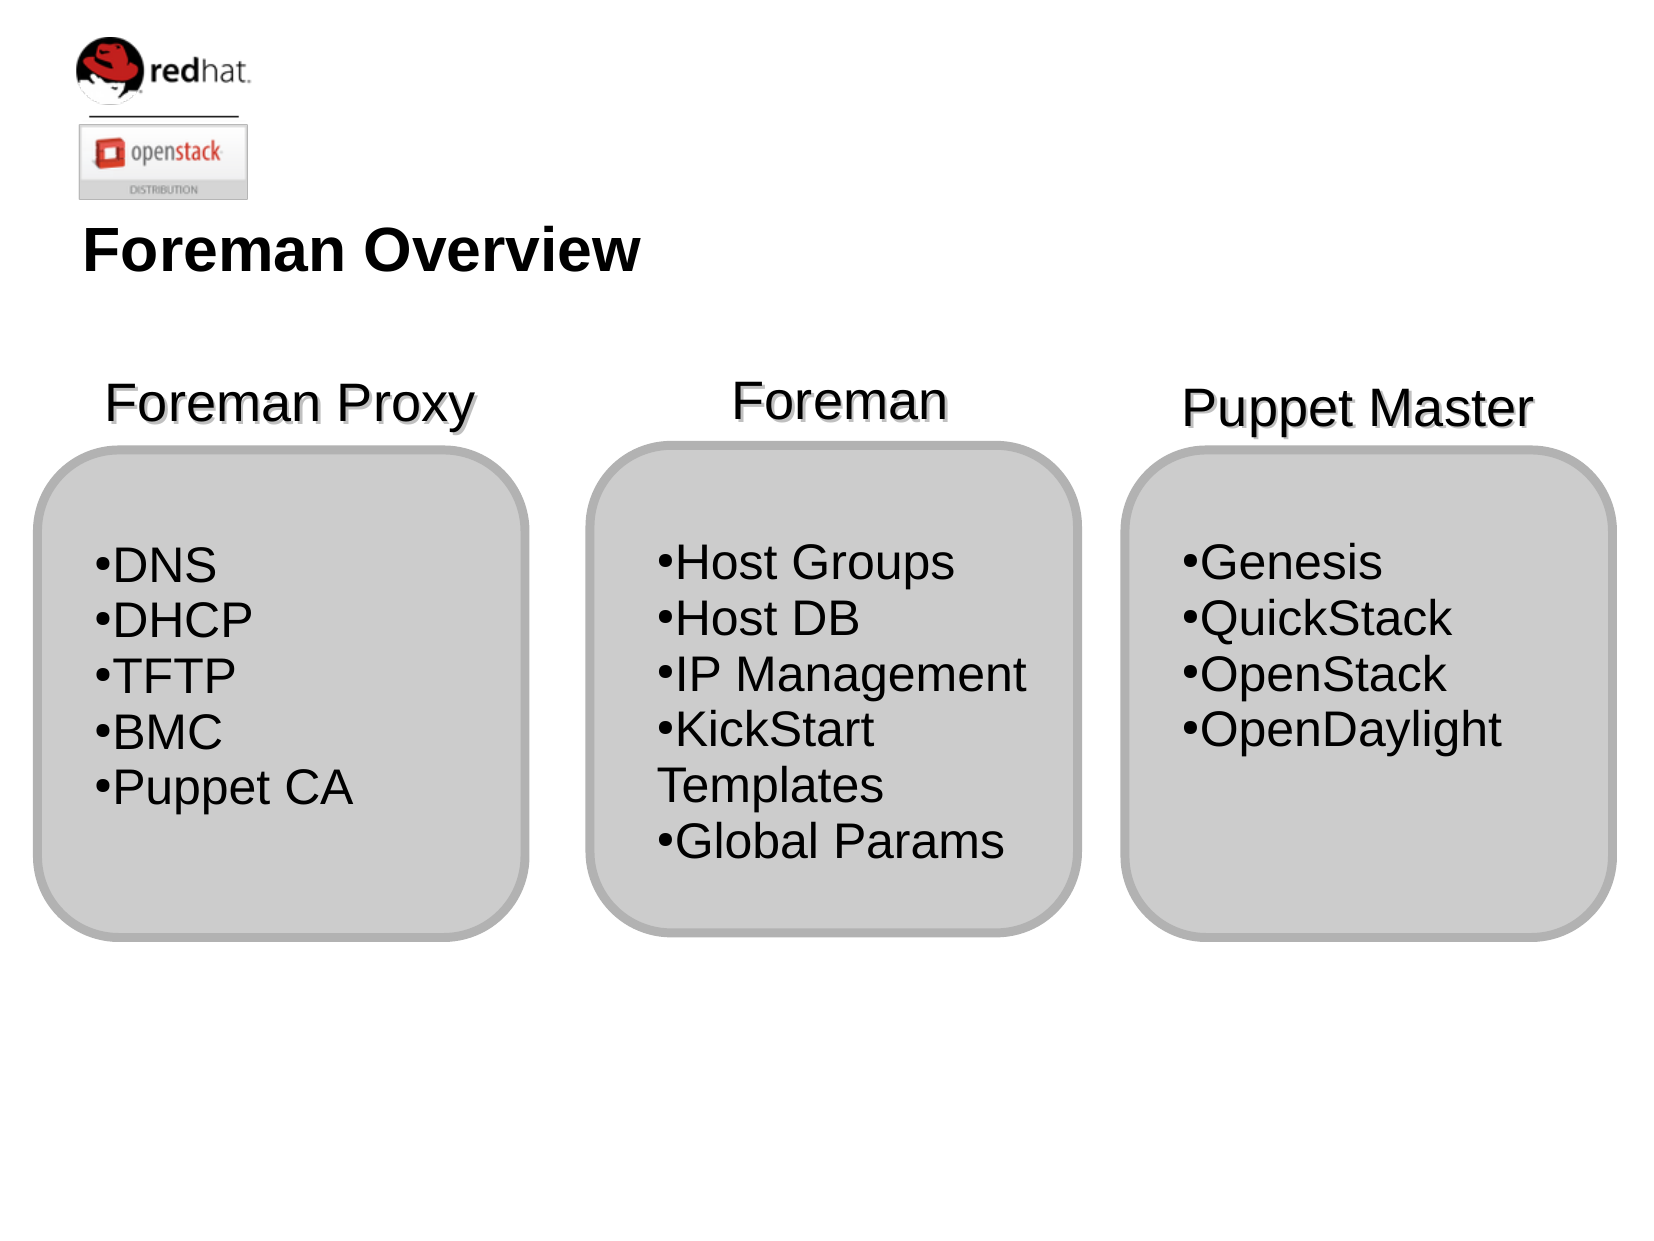

# Foreman Overview
Foreman
Foreman Proxy
Puppet Master
Host Groups
Host DB
IP Management
KickStart Templates
Global Params
Genesis
QuickStack
OpenStack
OpenDaylight
DNS
DHCP
TFTP
BMC
Puppet CA